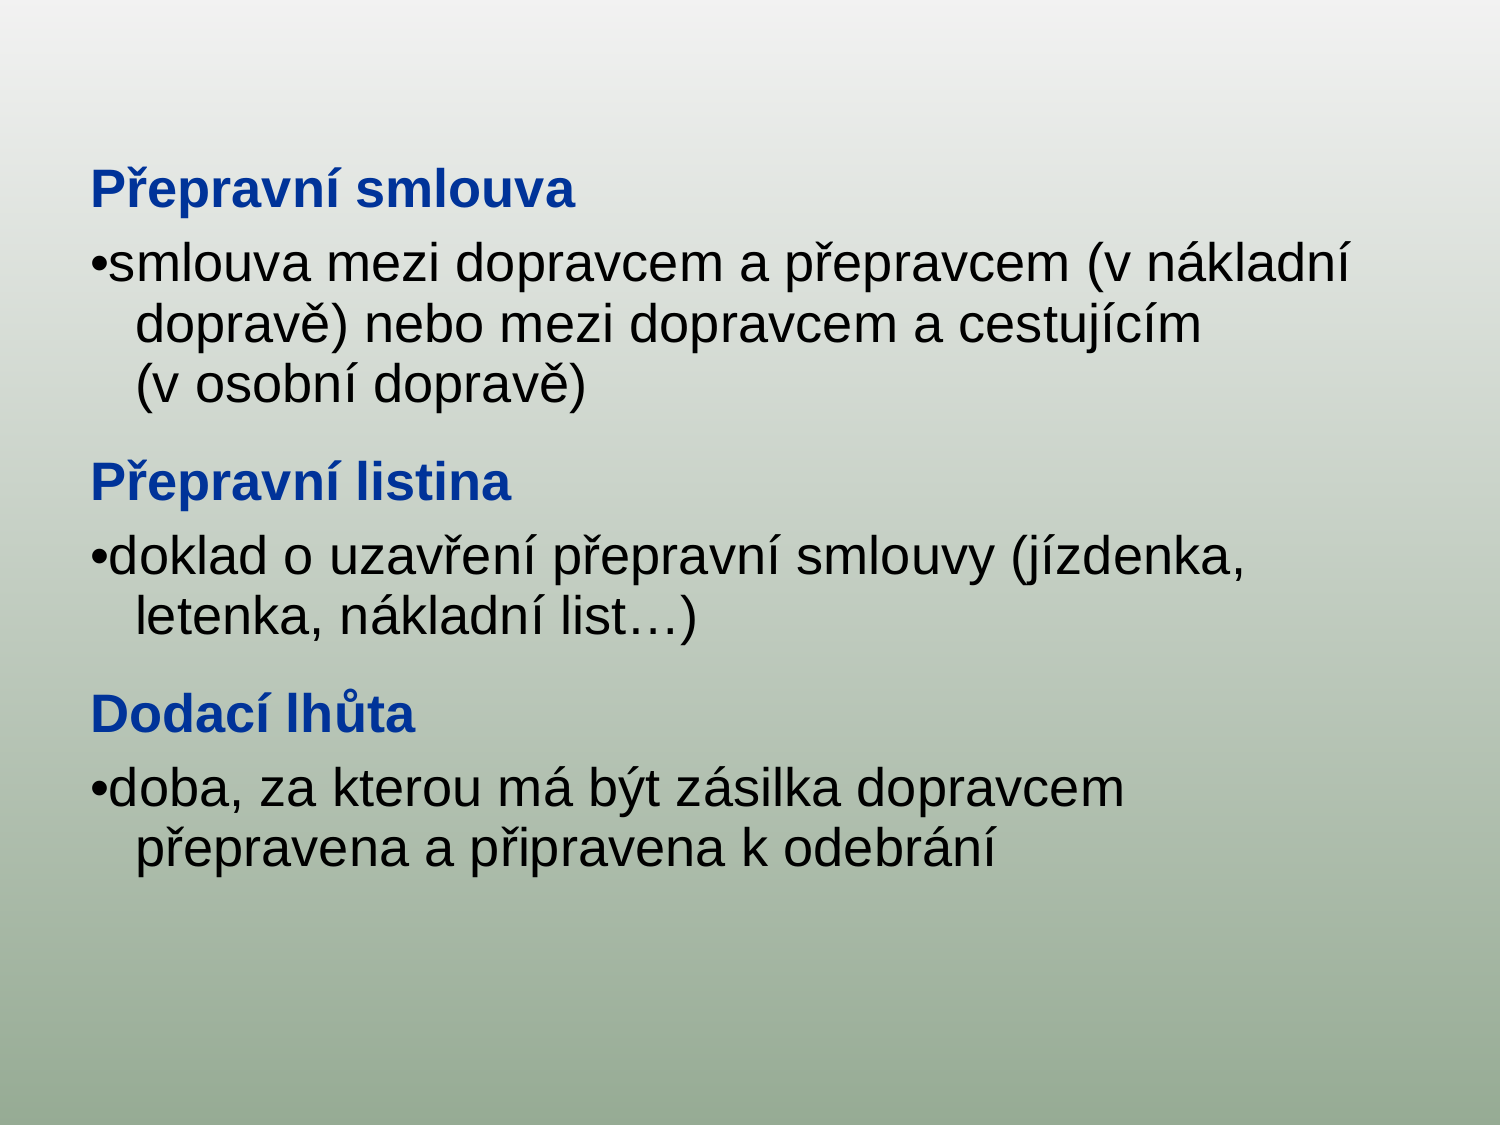

# Přepravní smlouva
smlouva mezi dopravcem a přepravcem (v nákladní
 dopravě) nebo mezi dopravcem a cestujícím
 (v osobní dopravě)
Přepravní listina
doklad o uzavření přepravní smlouvy (jízdenka,
 letenka, nákladní list…)
Dodací lhůta
doba, za kterou má být zásilka dopravcem
 přepravena a připravena k odebrání